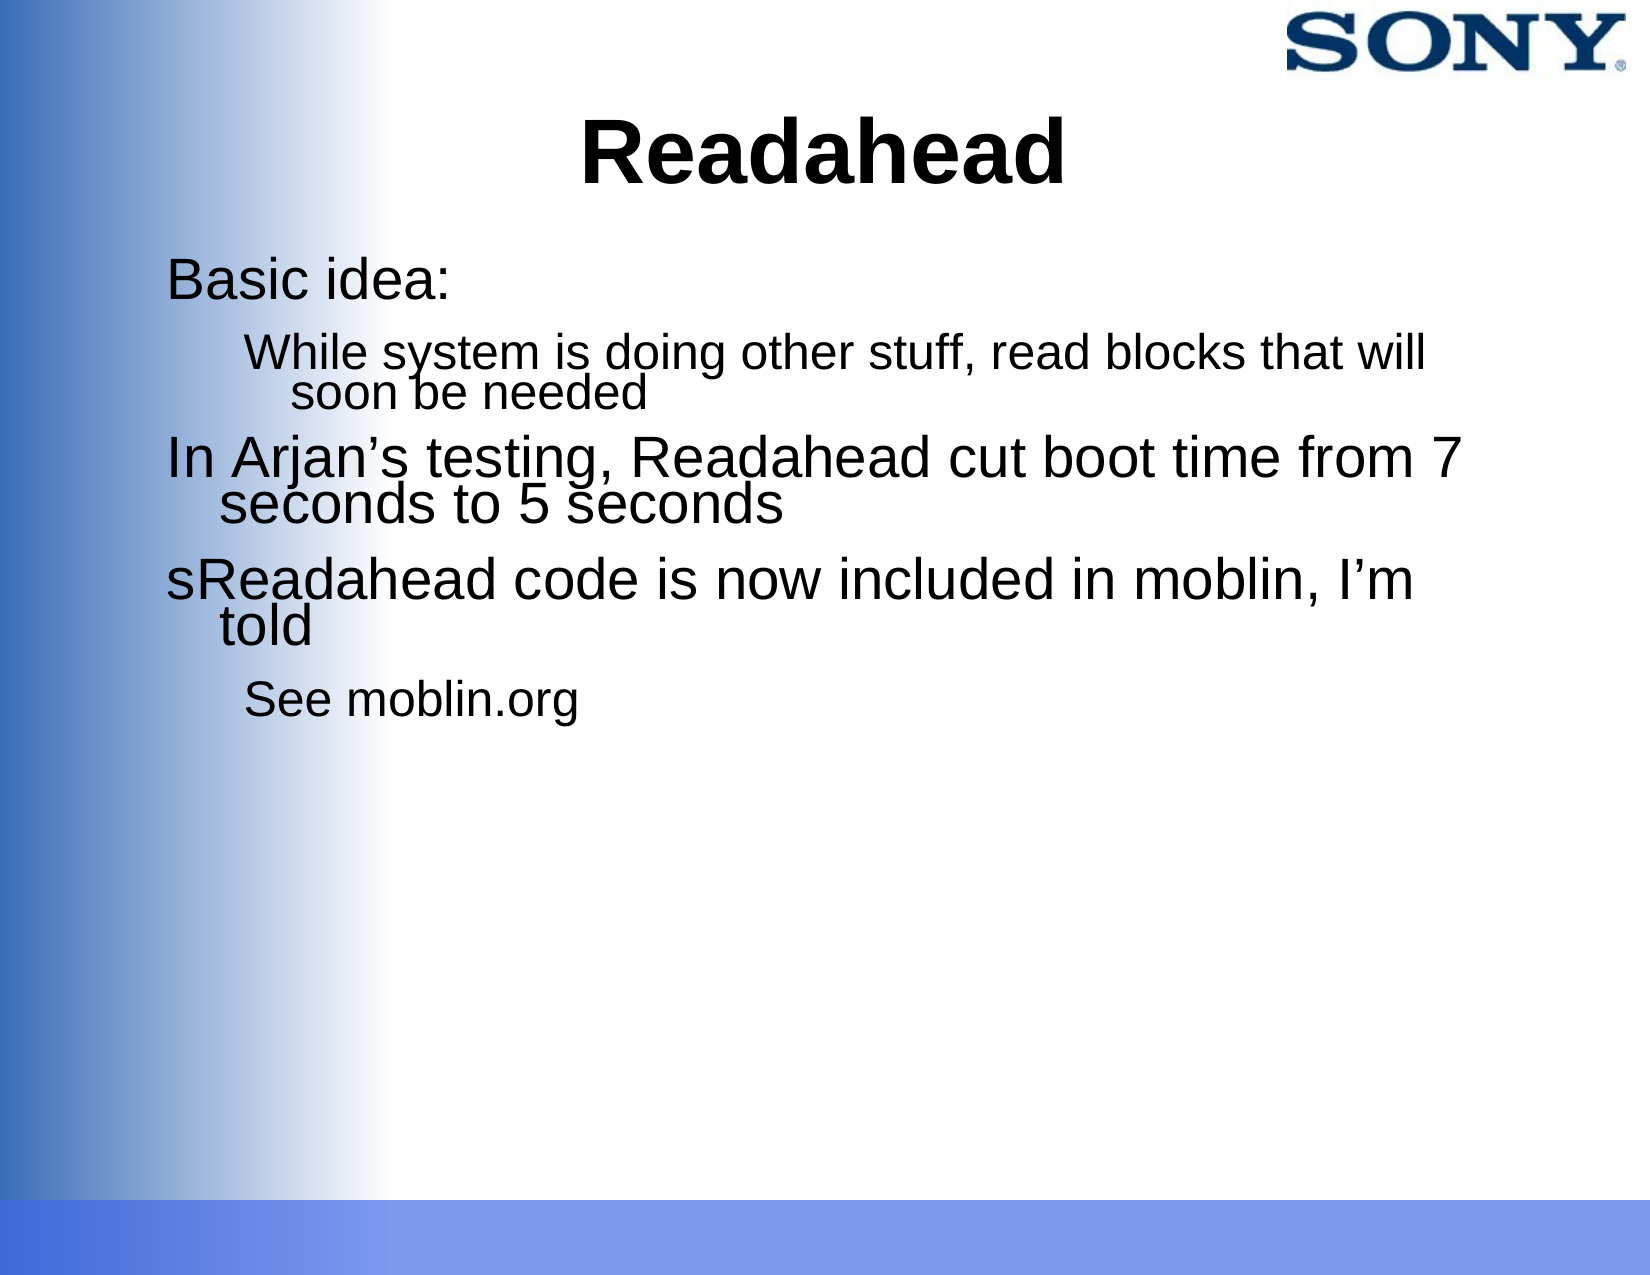

# Readahead
Basic idea:
While system is doing other stuff, read blocks that will soon be needed
In Arjan’s testing, Readahead cut boot time from 7 seconds to 5 seconds
sReadahead code is now included in moblin, I’m told
See moblin.org